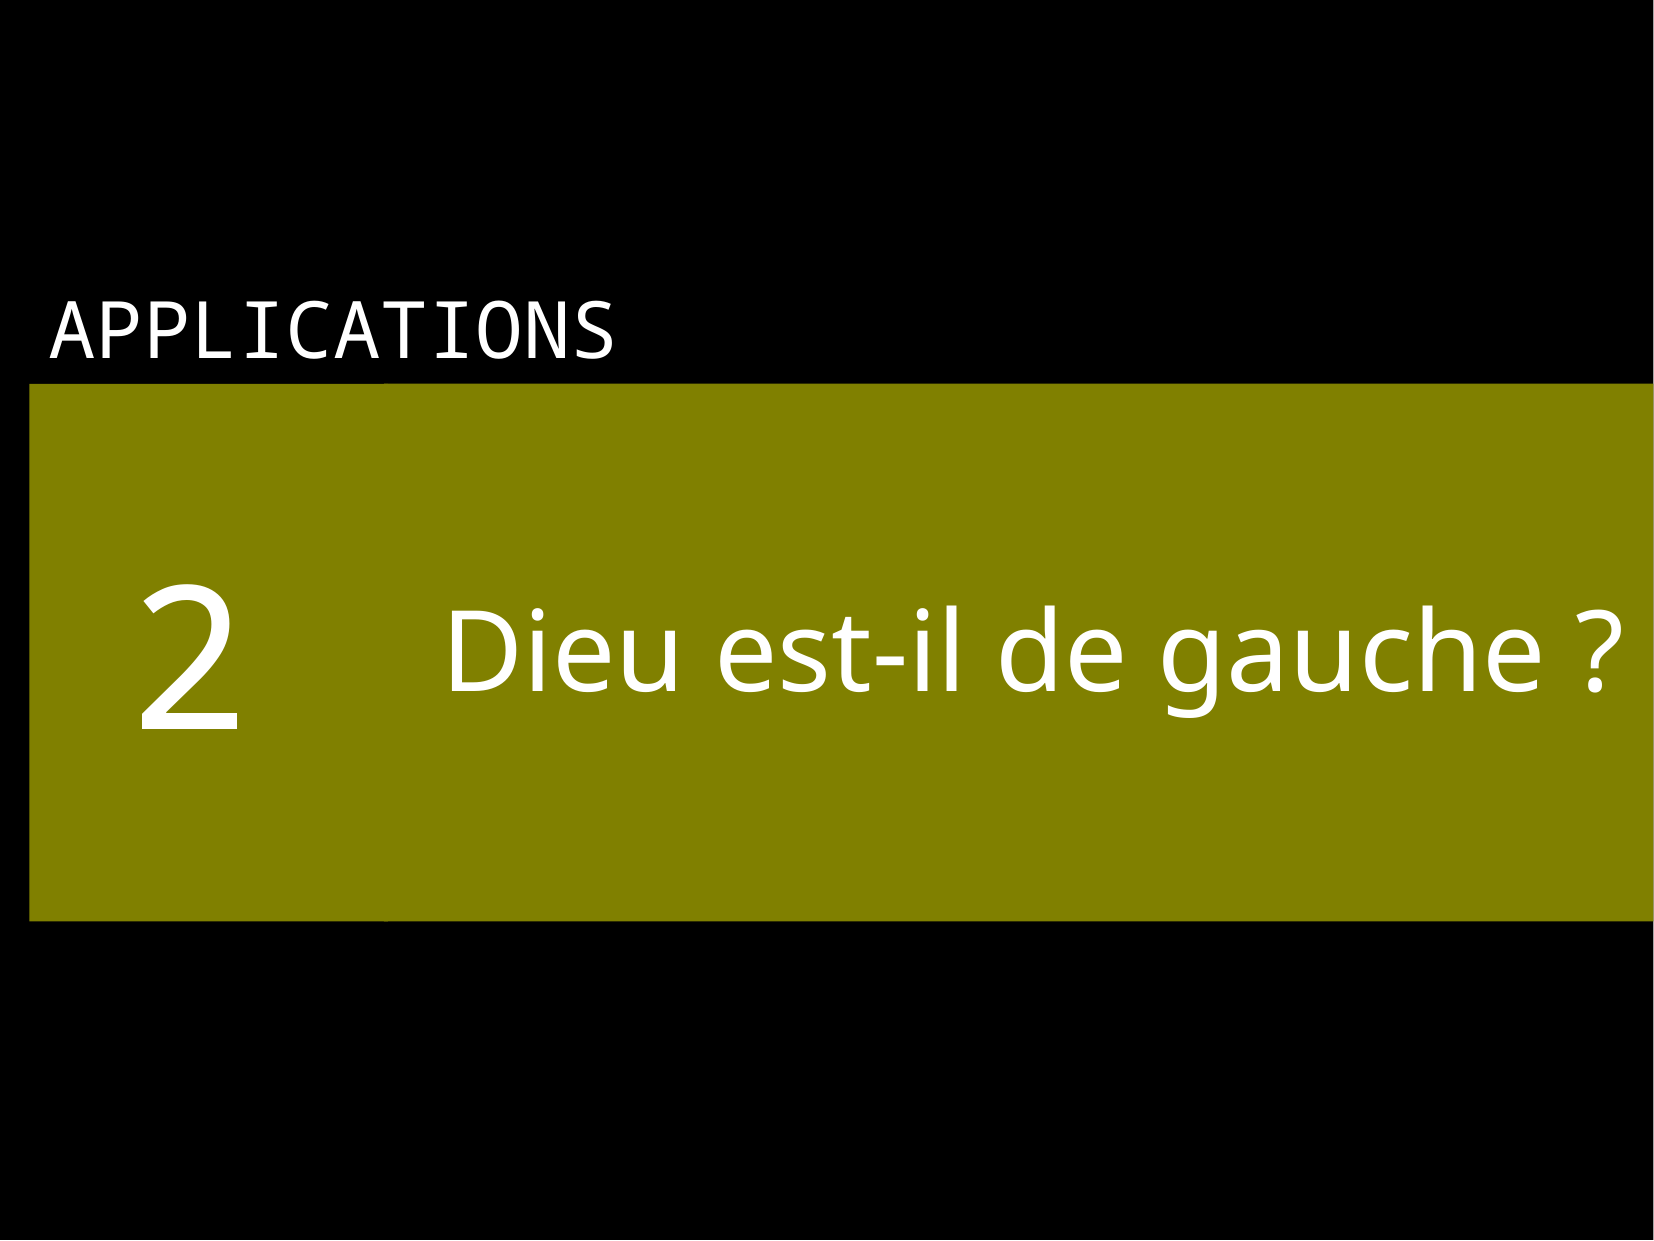

APPLICATIONS
Dieu est-il de gauche ?
2